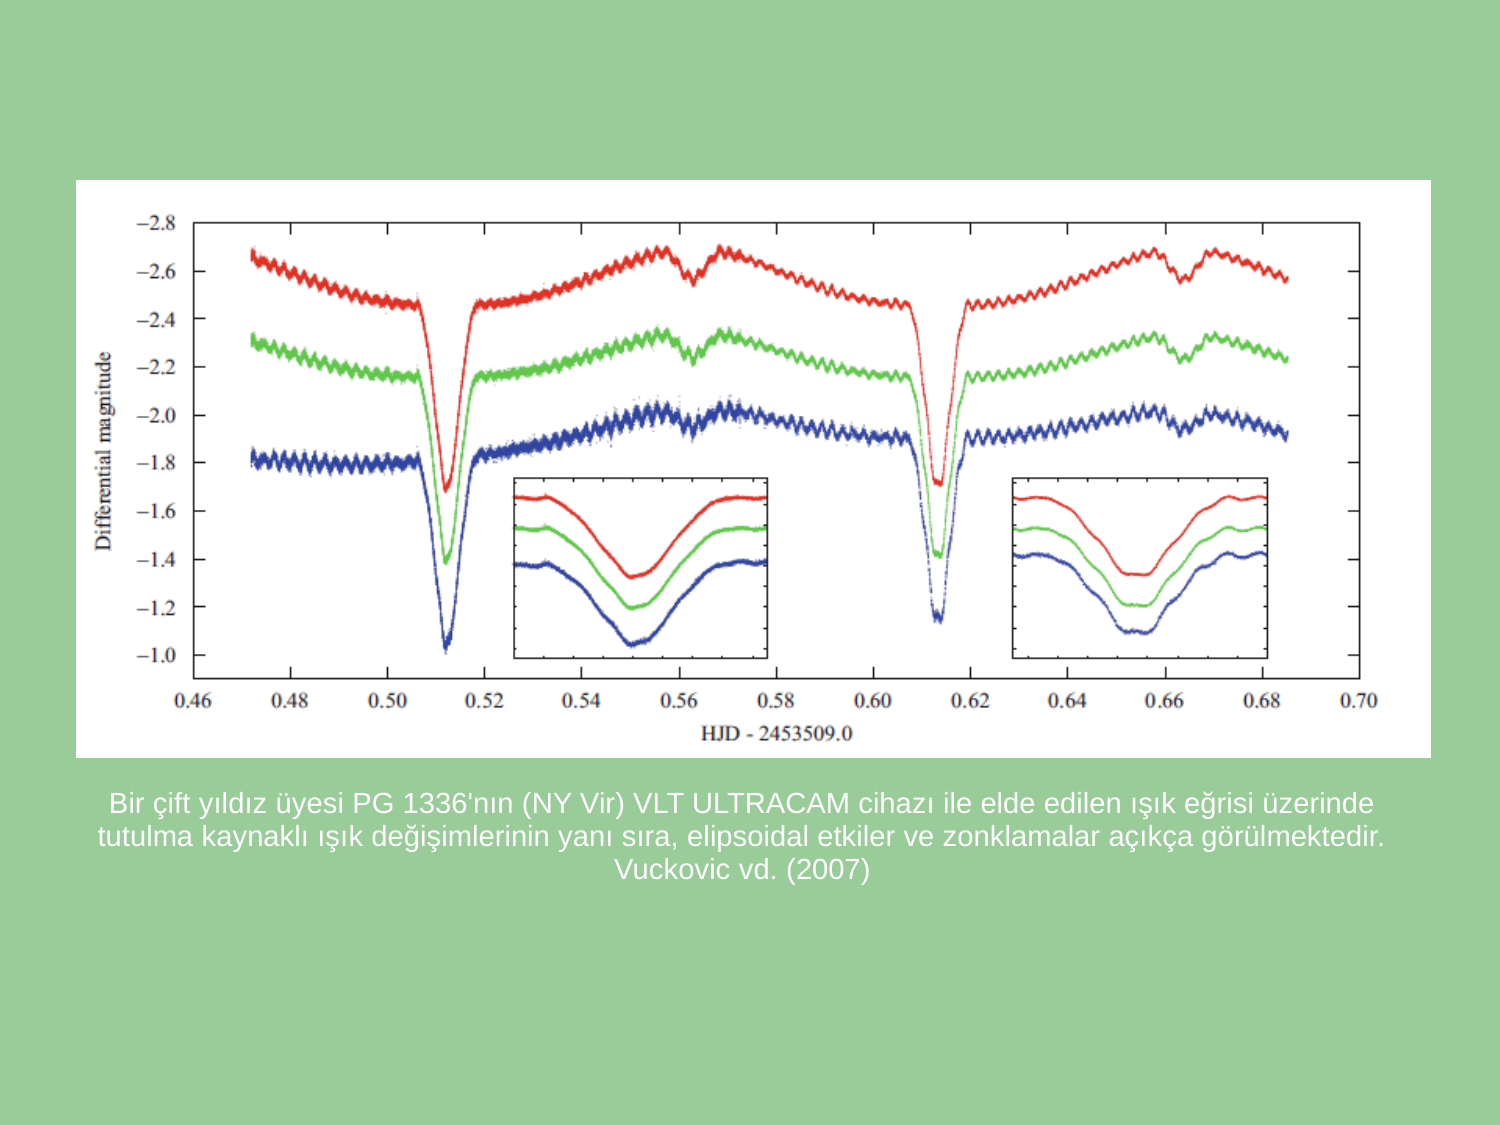

Bir çift yıldız üyesi PG 1336'nın (NY Vir) VLT ULTRACAM cihazı ile elde edilen ışık eğrisi üzerinde tutulma kaynaklı ışık değişimlerinin yanı sıra, elipsoidal etkiler ve zonklamalar açıkça görülmektedir.
Vuckovic vd. (2007)